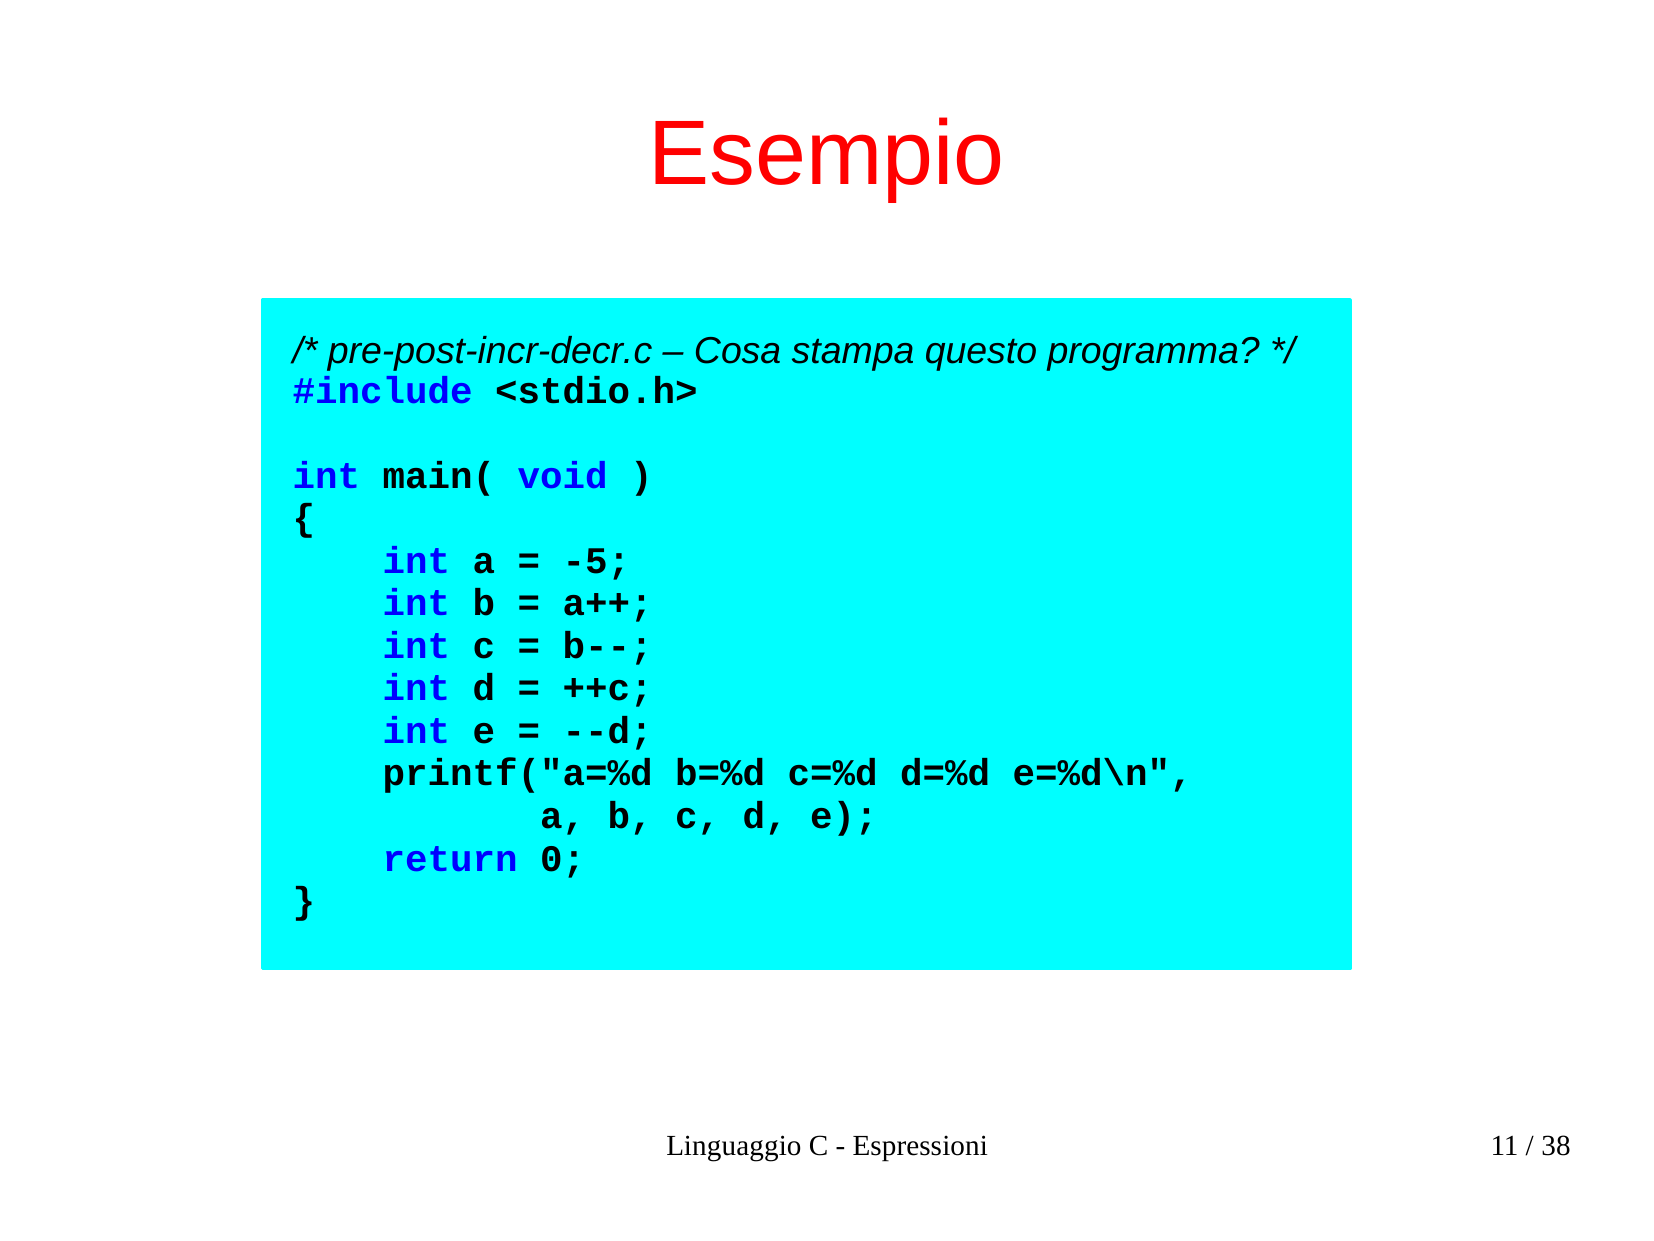

# Esempio
/* pre-post-incr-decr.c – Cosa stampa questo programma? */
#include <stdio.h>
int main( void )
{
 int a = -5;
 int b = a++;
 int c = b--;
 int d = ++c;
 int e = --d;
 printf("a=%d b=%d c=%d d=%d e=%d\n",
 a, b, c, d, e);
 return 0;
}
Linguaggio C - Espressioni
11